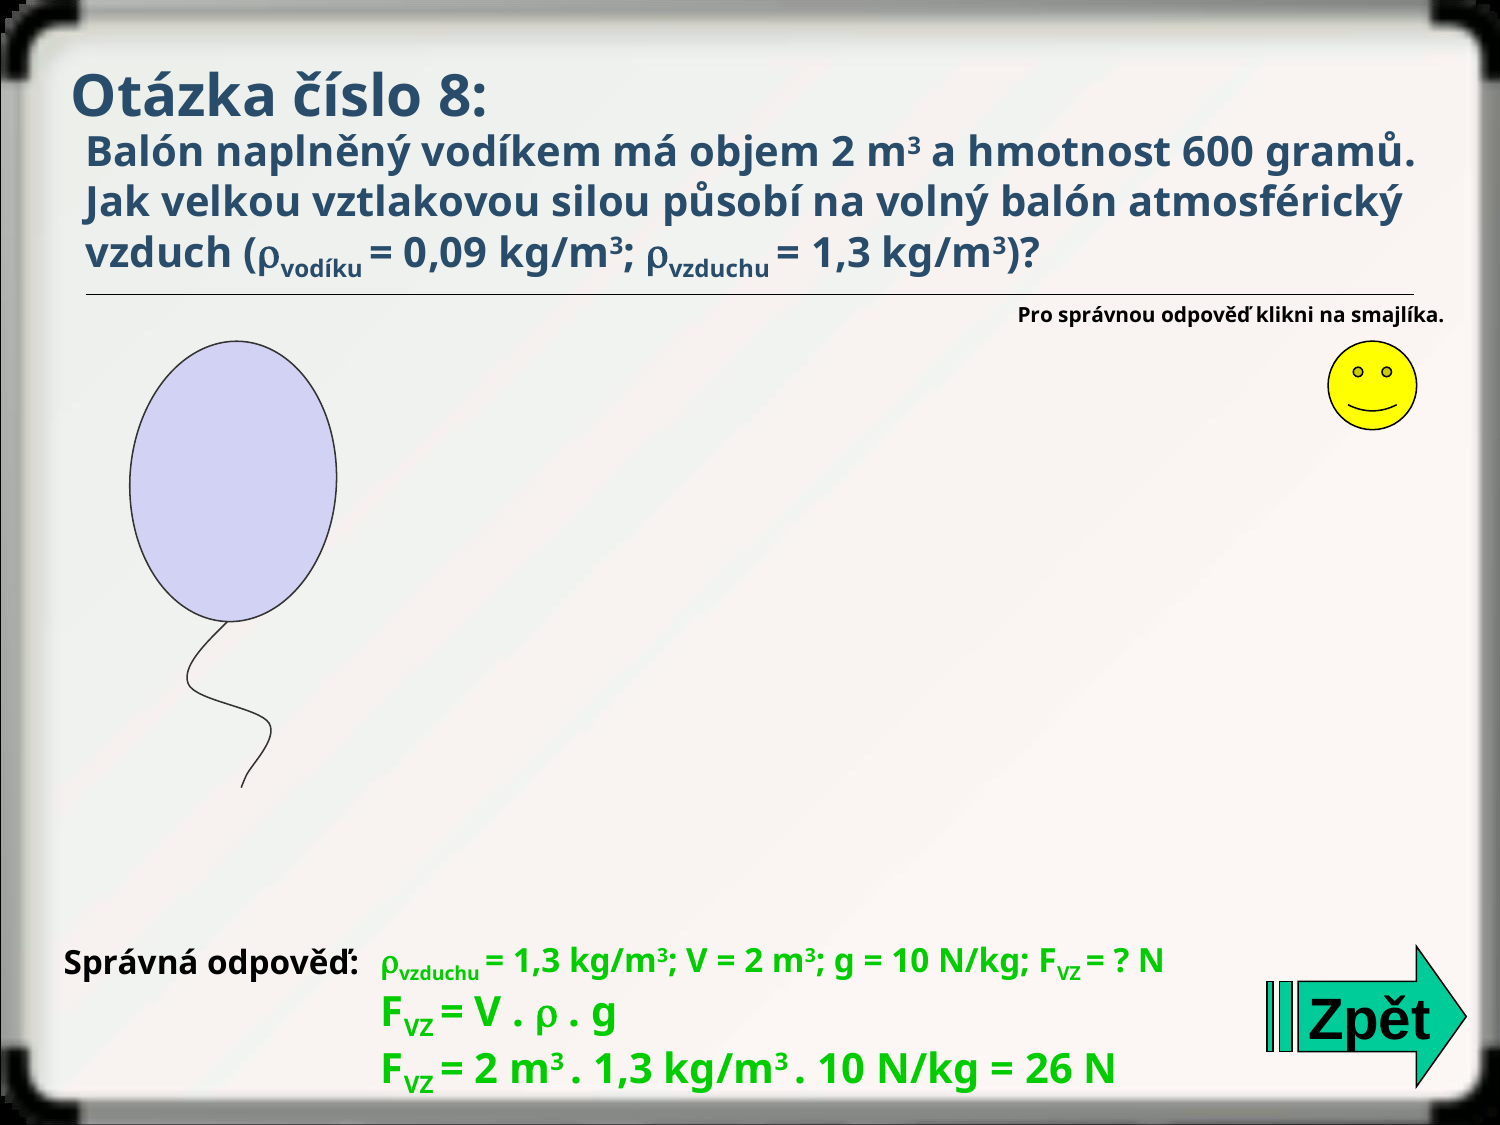

Otázka číslo 8:
Balón naplněný vodíkem má objem 2 m3 a hmotnost 600 gramů.
Jak velkou vztlakovou silou působí na volný balón atmosférický vzduch (vodíku = 0,09 kg/m3; vzduchu = 1,3 kg/m3)?
Pro správnou odpověď klikni na smajlíka.
Správná odpověď:
Zpět
vzduchu = 1,3 kg/m3; V = 2 m3; g = 10 N/kg; FVZ = ? N
FVZ = V .  . g
FVZ = 2 m3 . 1,3 kg/m3 . 10 N/kg = 26 N